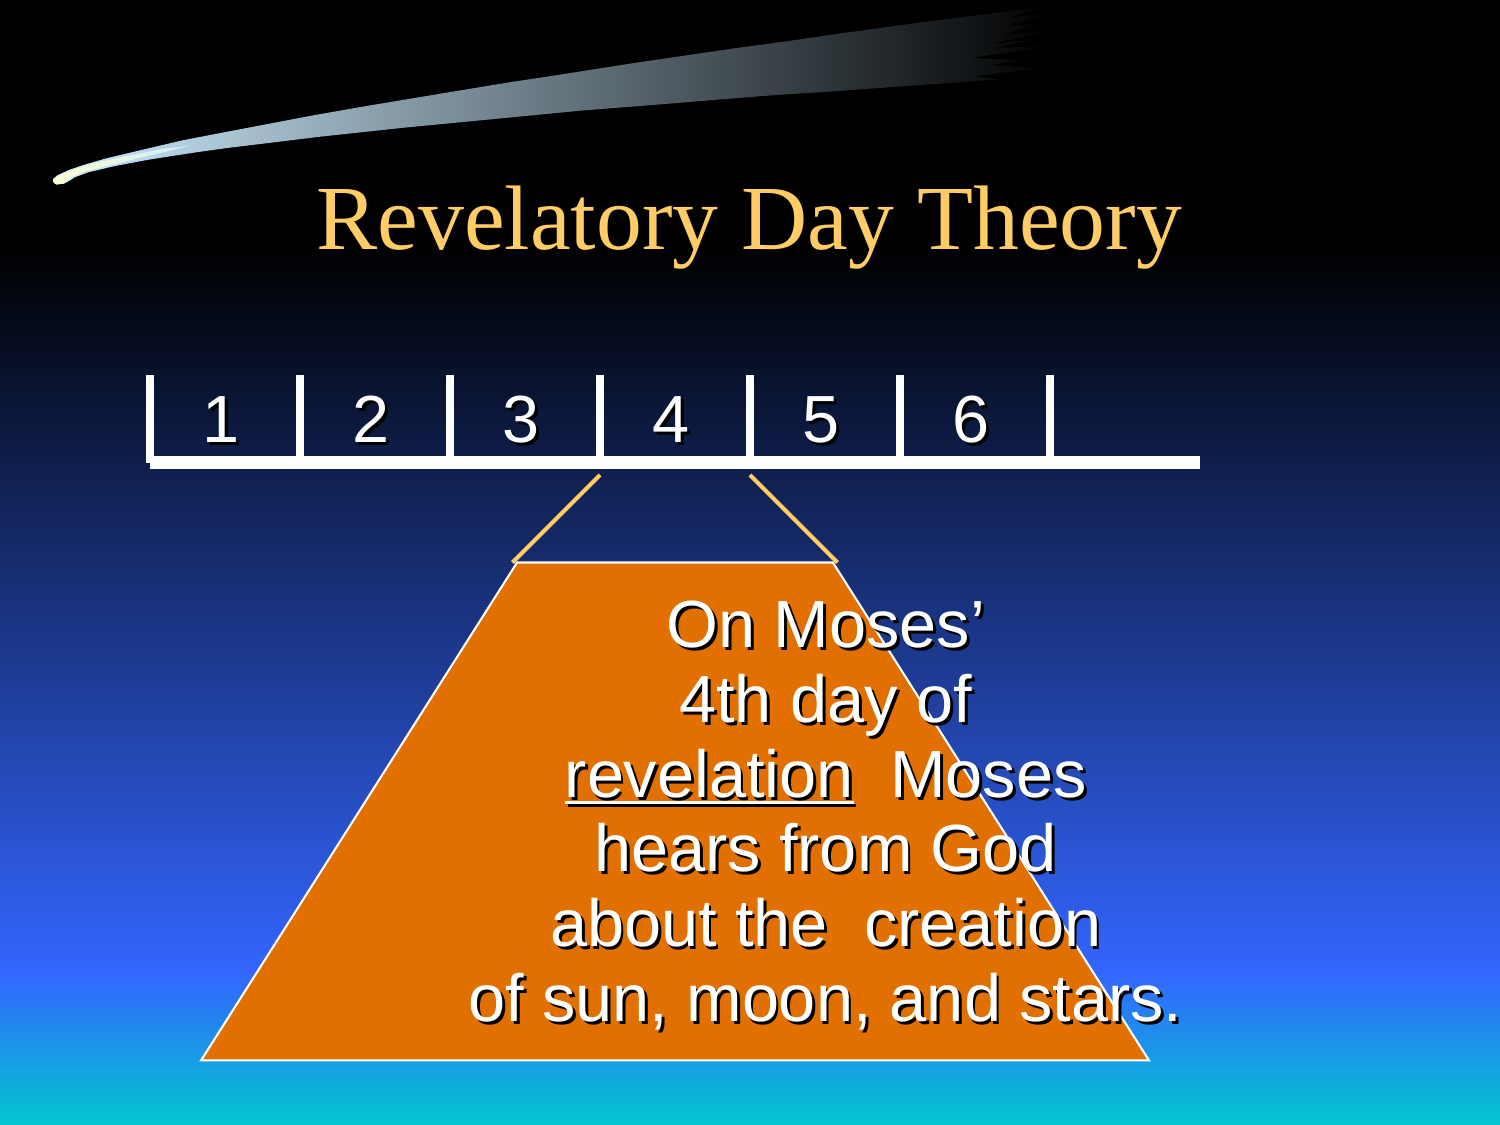

# Revelatory Day Theory
1
2
3
4
5
6
On Moses’
4th day of
revelation Moses
hears from God
about the creation
of sun, moon, and stars.